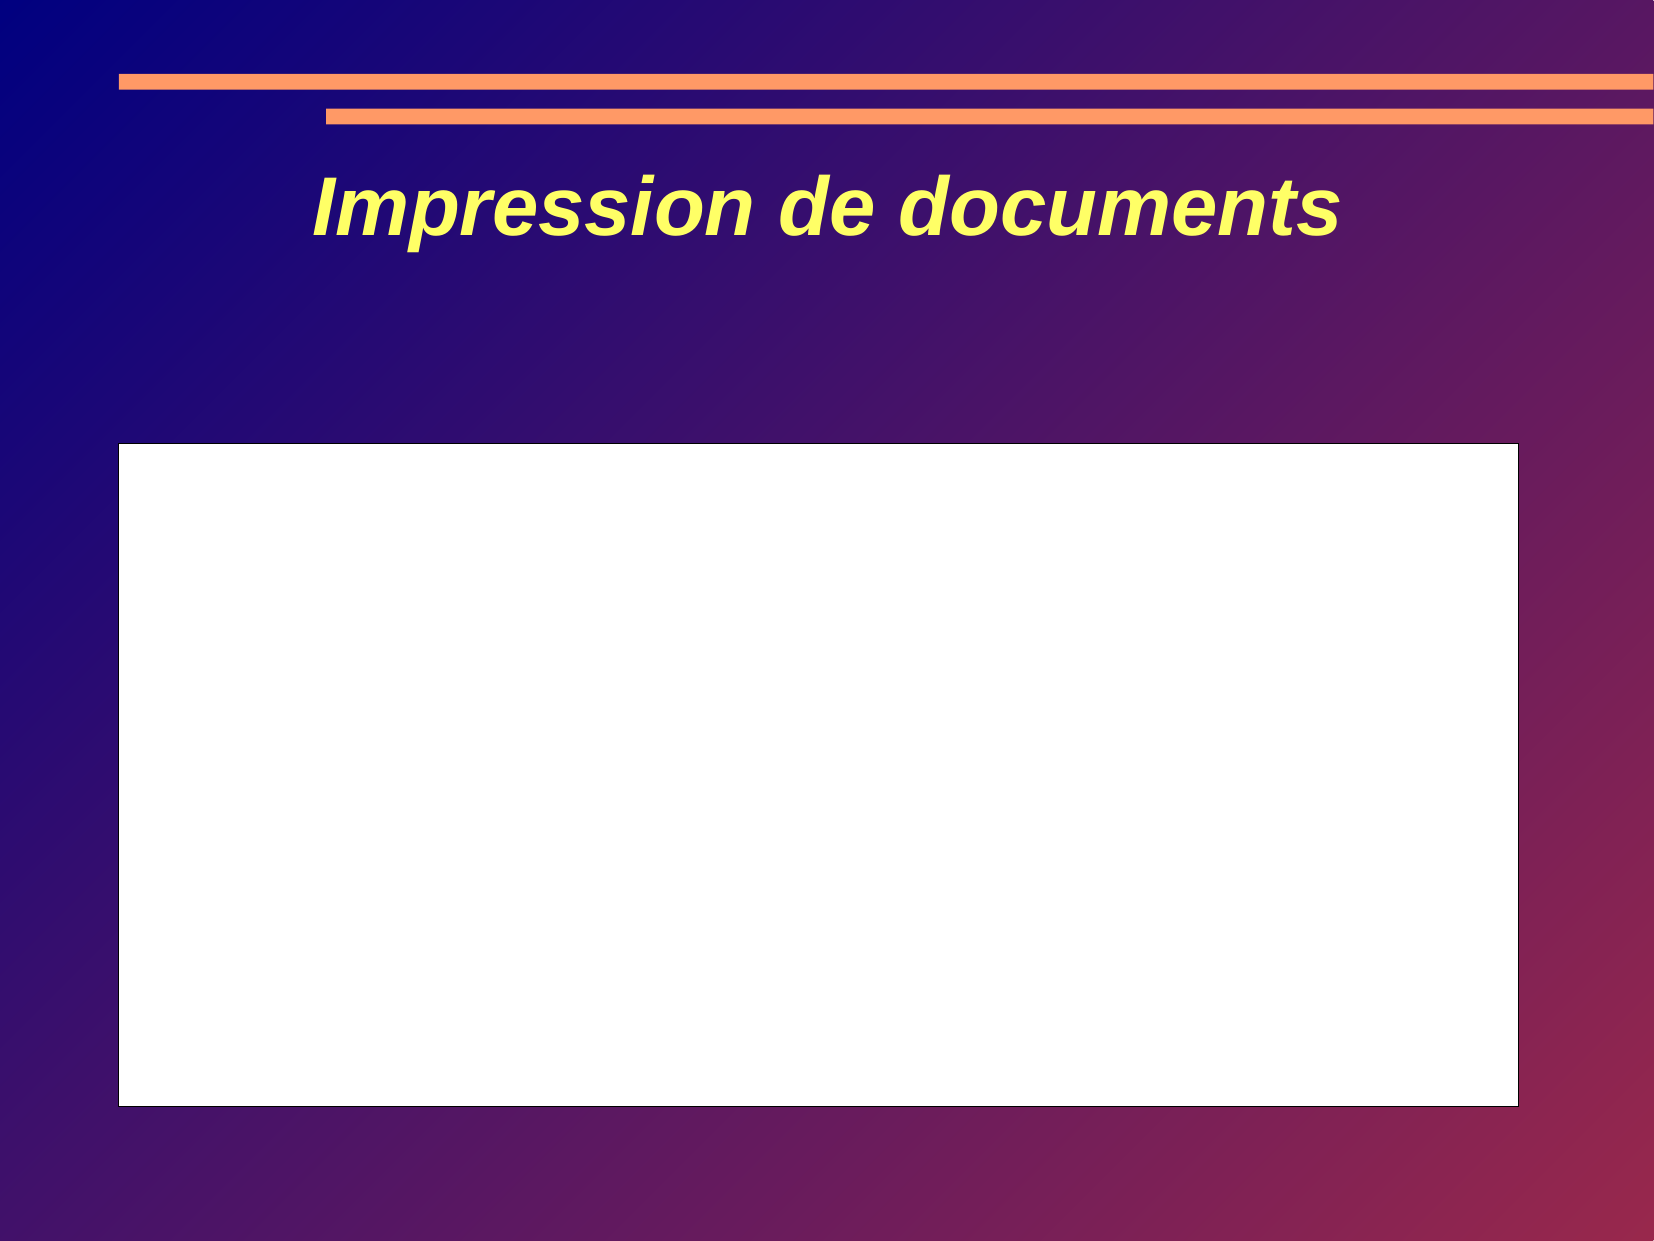

# Impression de documents
	public class CDocument : PrintDocument
	{
		protected override void OnPrintPage(PrintPageEventArgs e)
		{
			base.OnPrintPage(e);
			e.Graphics.DrawEllipse(new Pen(Color.Black),
				e.MarginBounds.Left, e.MarginBounds.Top,
				e.MarginBounds.Width, e.MarginBounds.Height);
			e.HasMorePages = false;
		}
	}
	PrintDialog pd = new PrintDialog();
	pd.Document = new CDocument();
	if (pd.ShowDialog() == DialogResult.OK)
		pd.Document.Print();